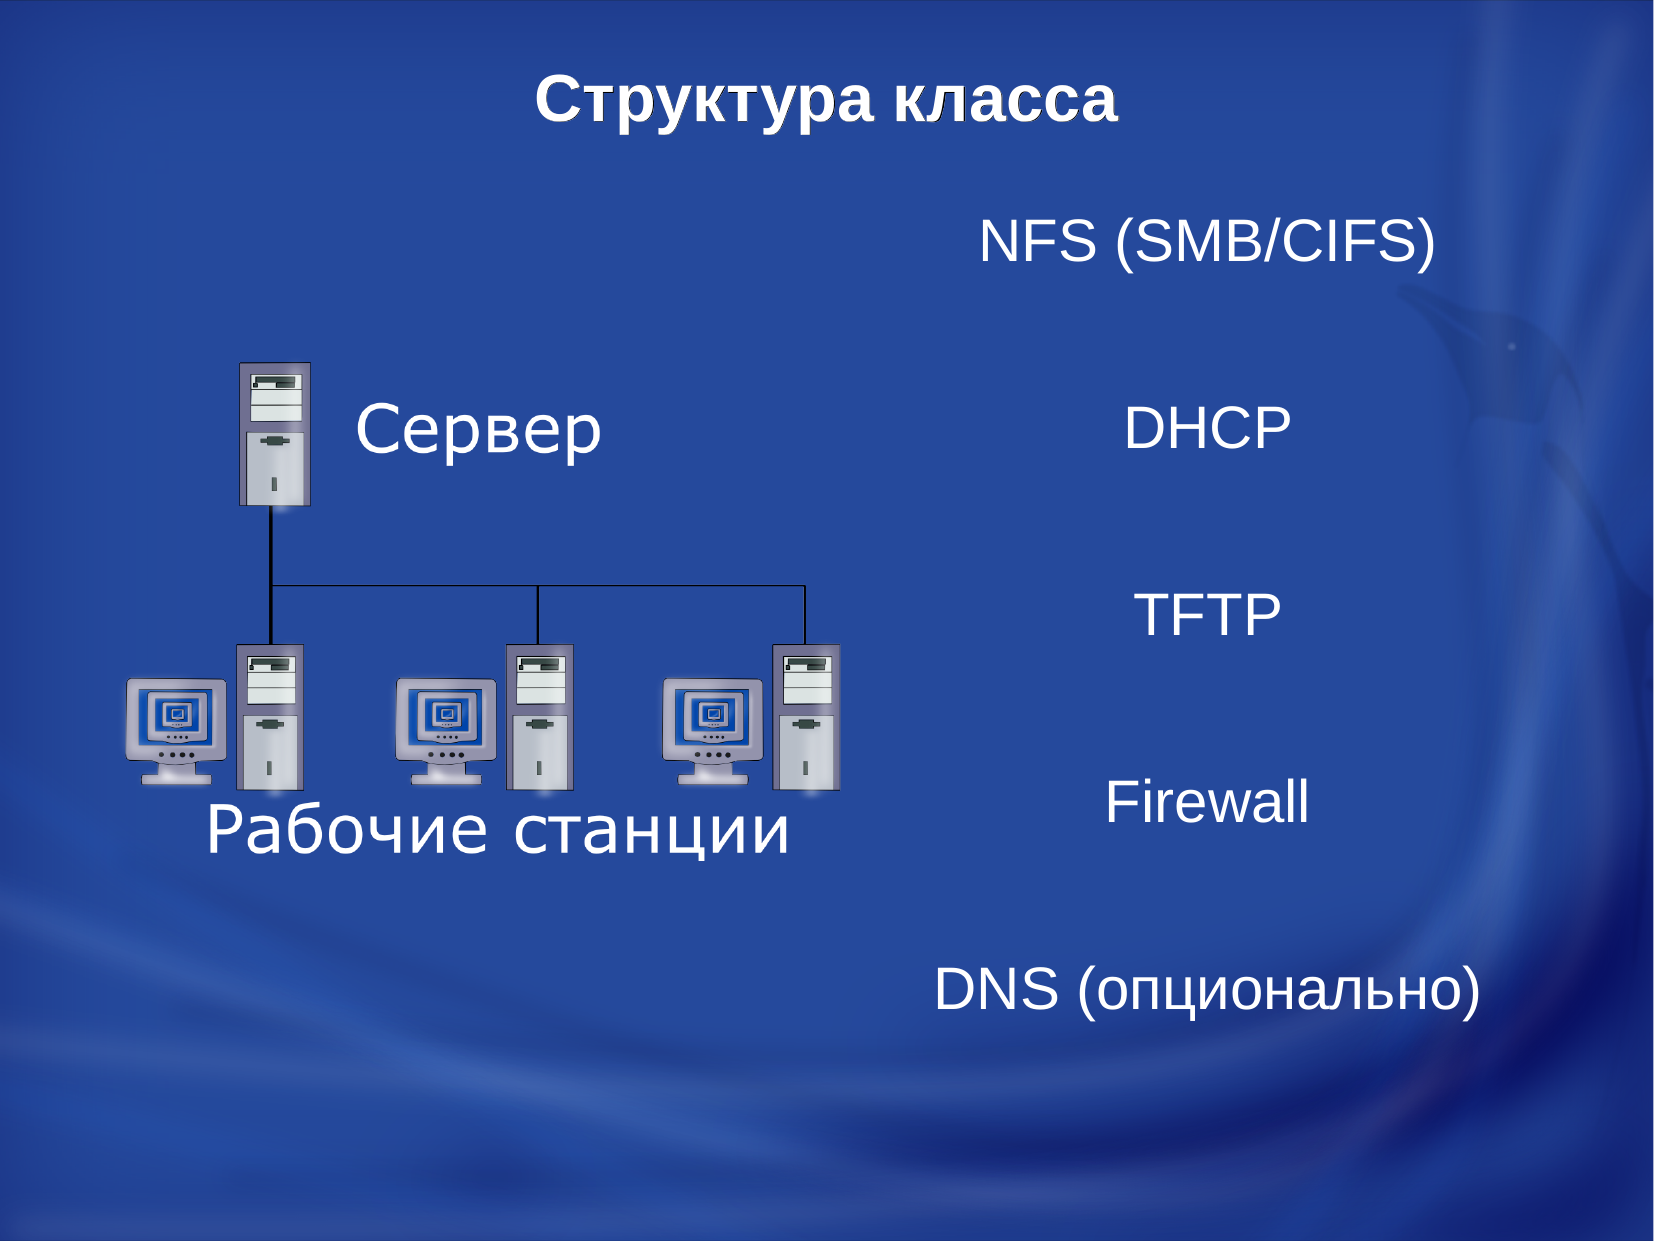

# Структура класса
NFS (SMB/CIFS)
DHCP
TFTP
Firewall
DNS (опционально)